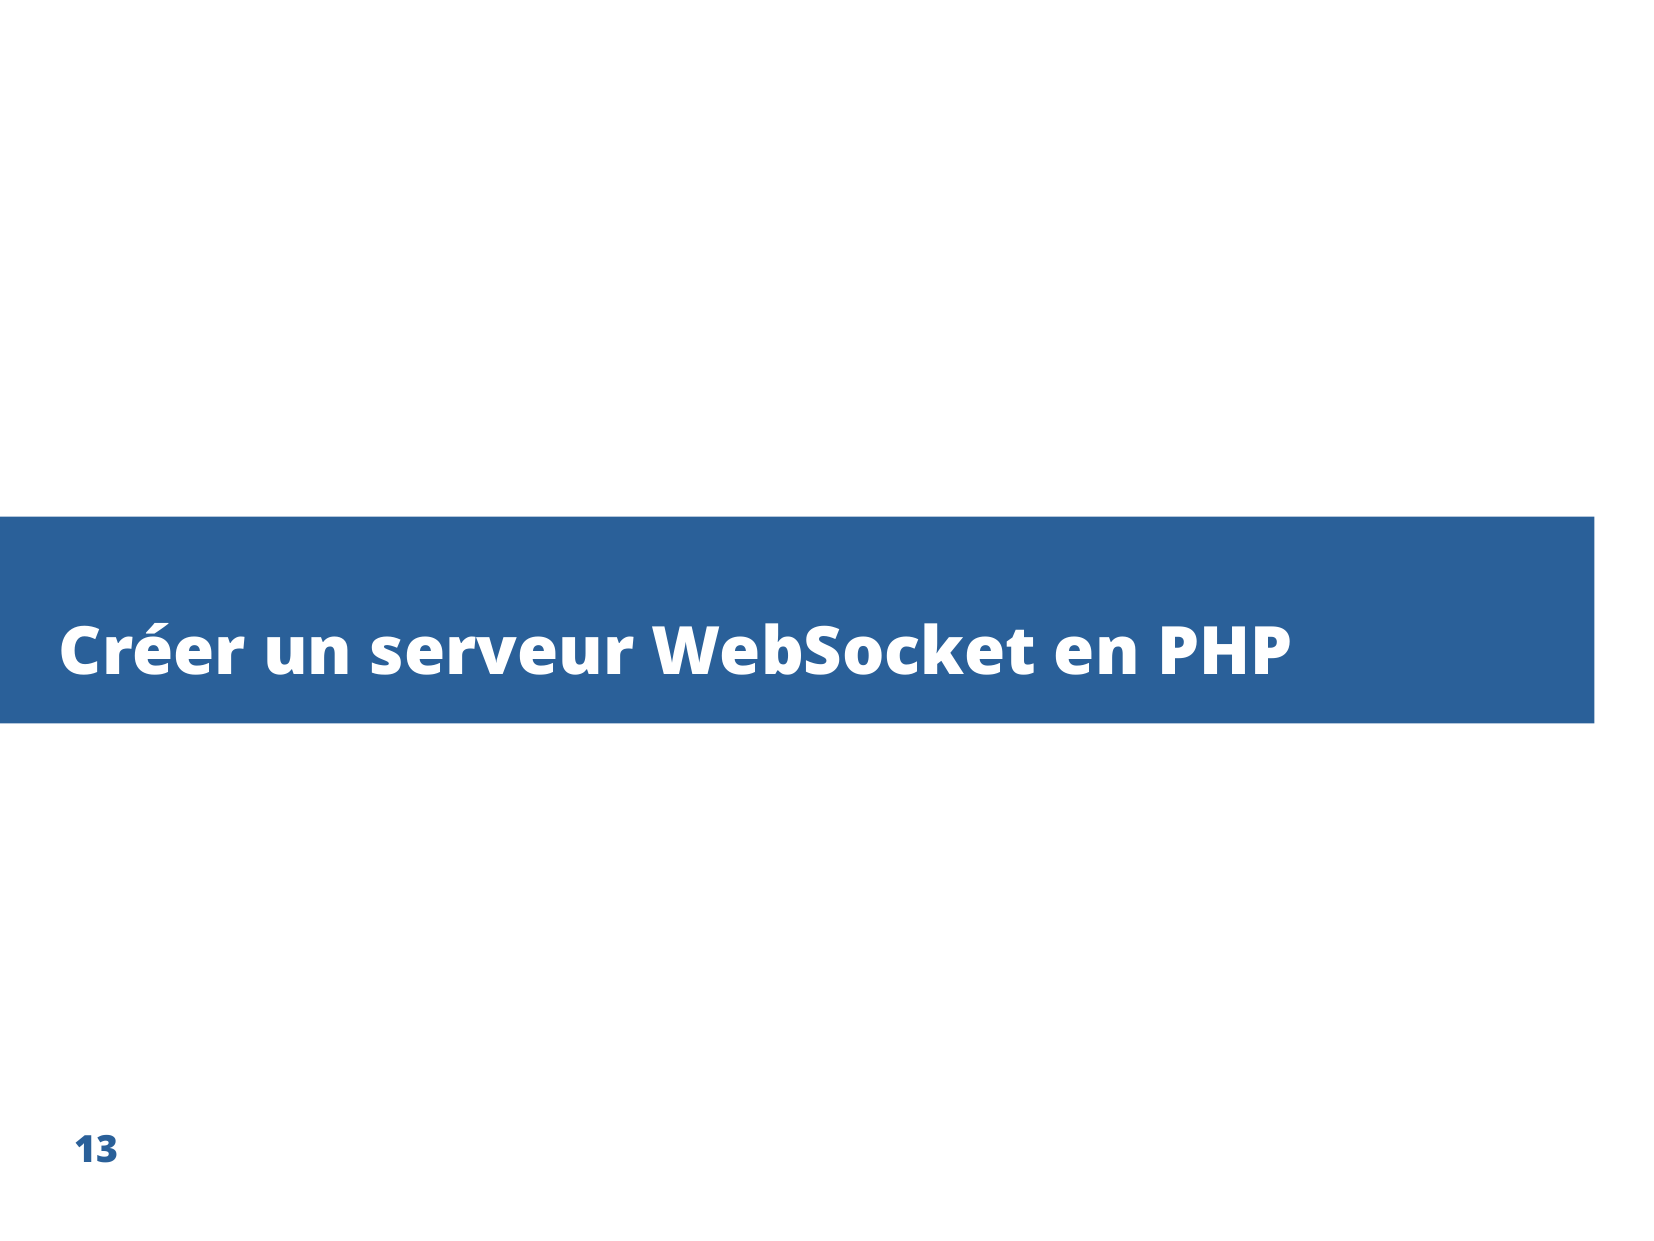

# Créer un serveur WebSocket en PHP
13